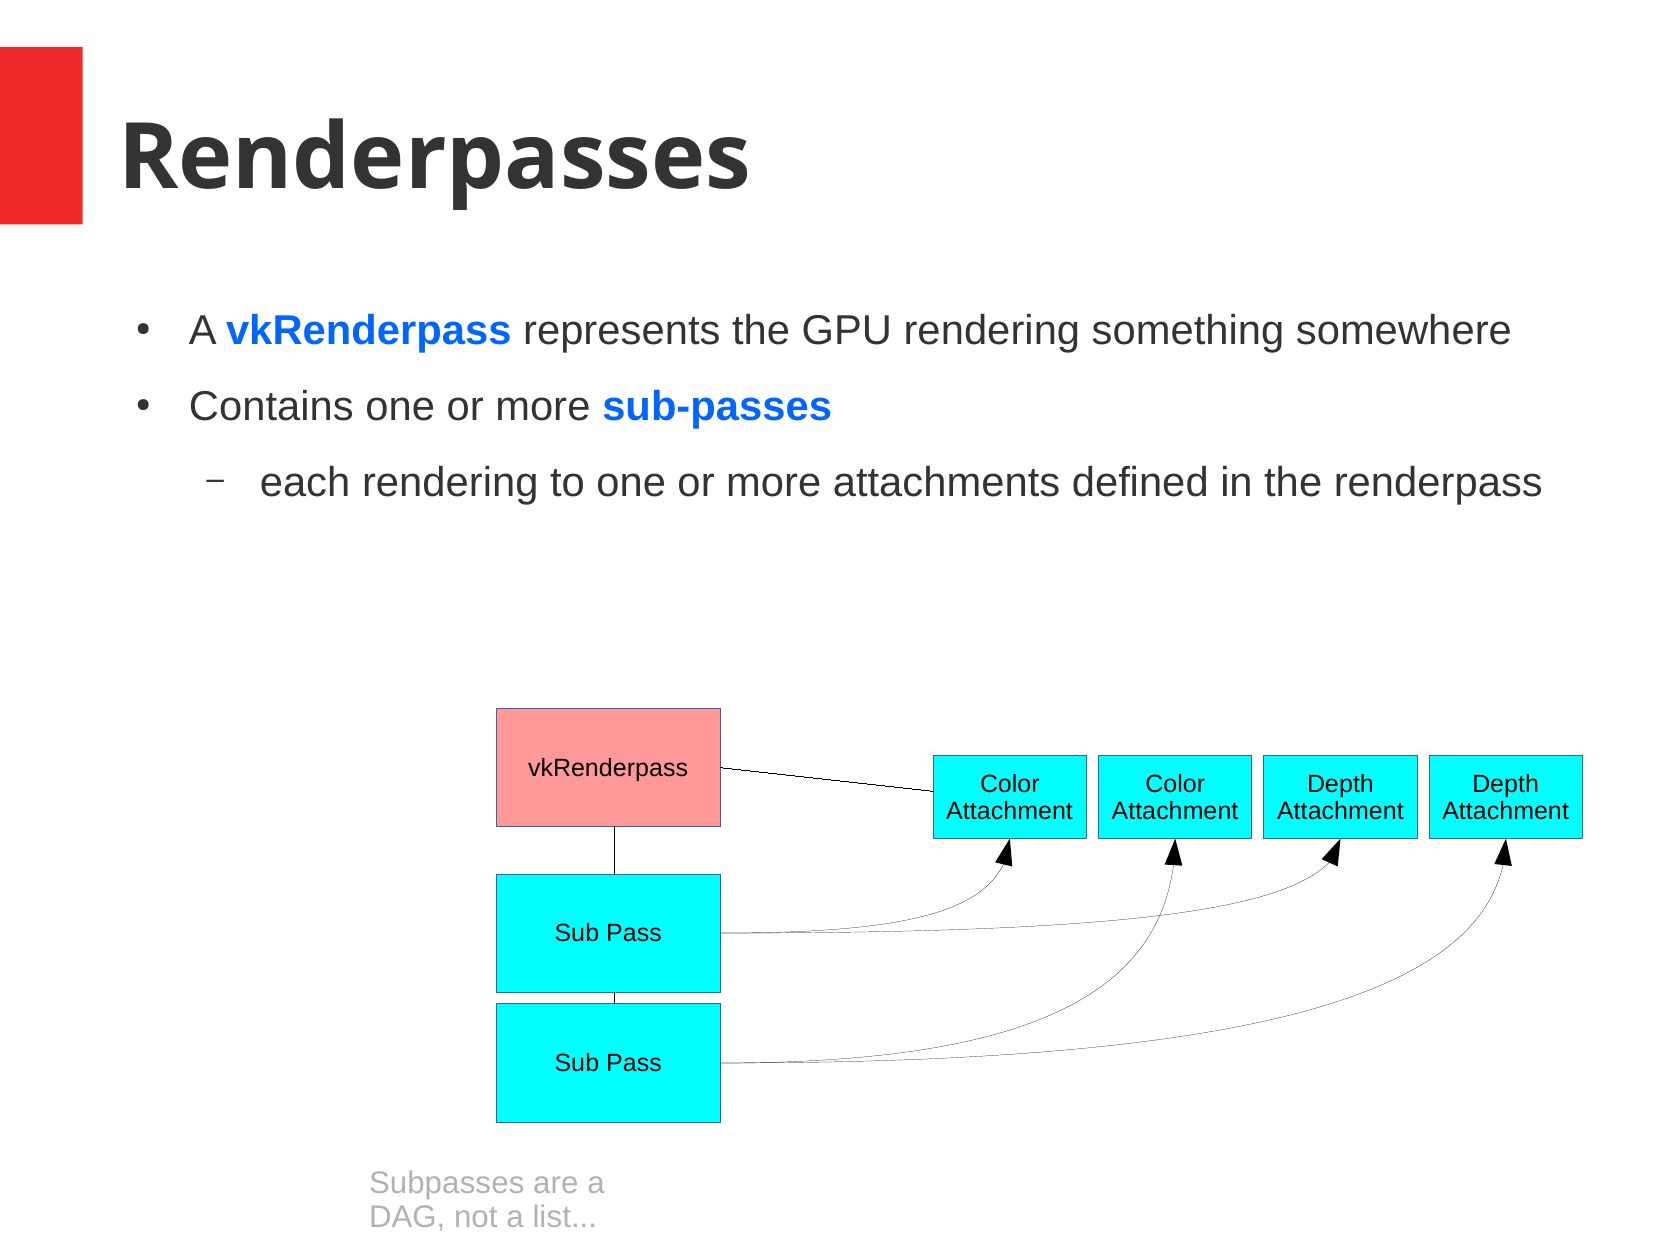

# Renderpasses
A vkRenderpass represents the GPU rendering something somewhere
Contains one or more sub-passes
each rendering to one or more attachments defined in the renderpass
vkRenderpass
Color
Attachment
Color
Attachment
Depth
Attachment
Depth
Attachment
Sub Pass
Sub Pass
Subpasses are a DAG, not a list...